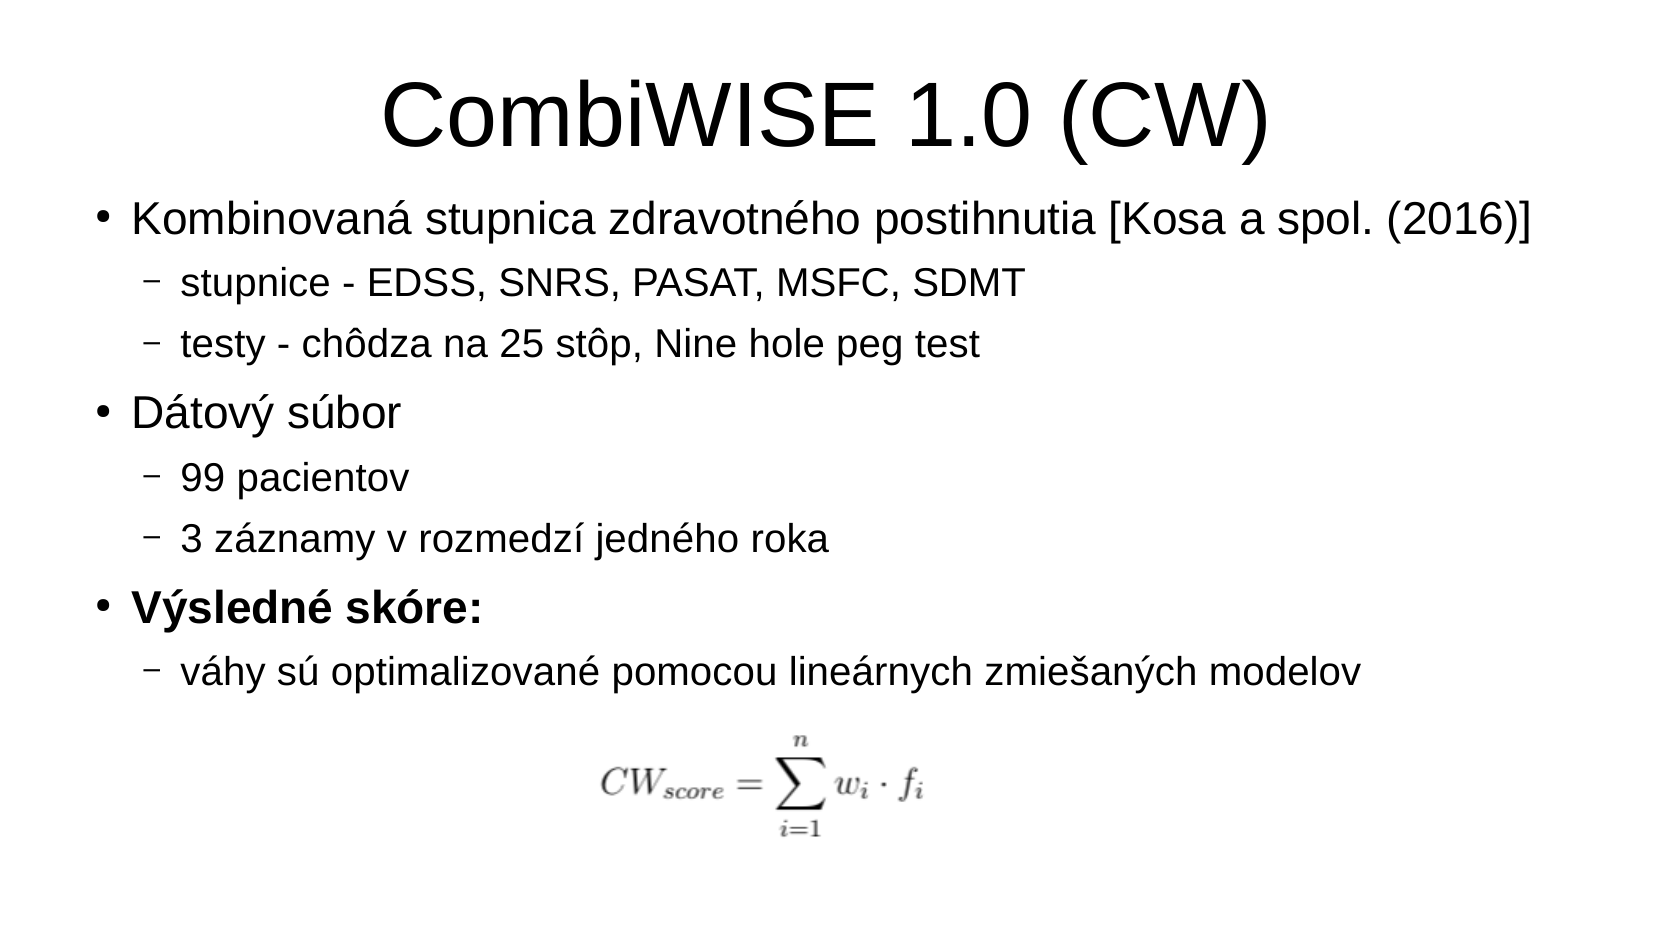

# CombiWISE 1.0 (CW)
Kombinovaná stupnica zdravotného postihnutia [Kosa a spol. (2016)]
stupnice - EDSS, SNRS, PASAT, MSFC, SDMT
testy - chôdza na 25 stôp, Nine hole peg test
Dátový súbor
99 pacientov
3 záznamy v rozmedzí jedného roka
Výsledné skóre:
váhy sú optimalizované pomocou lineárnych zmiešaných modelov